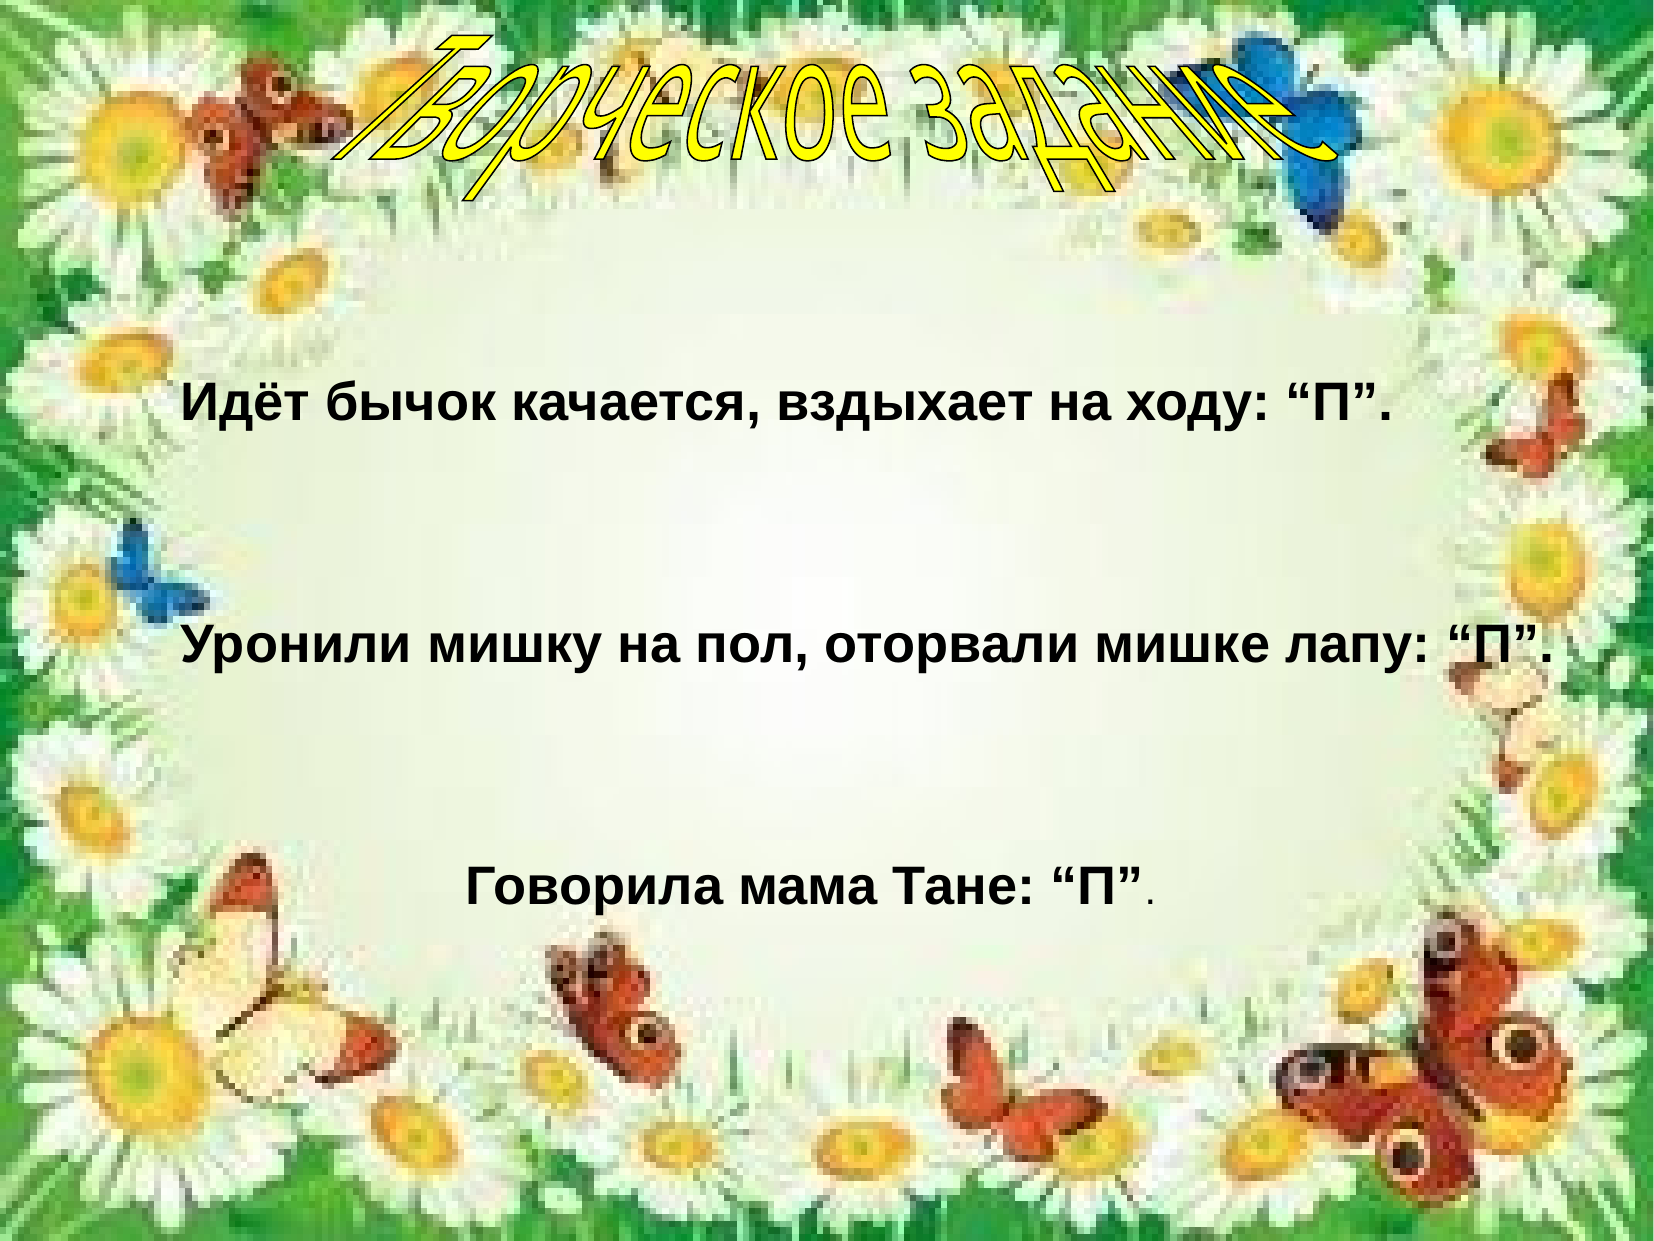

Творческое задание
#
Идёт бычок качается, вздыхает на ходу: “П”.
Уронили мишку на пол, оторвали мишке лапу: “П”.
 Говорила мама Тане: “П”.